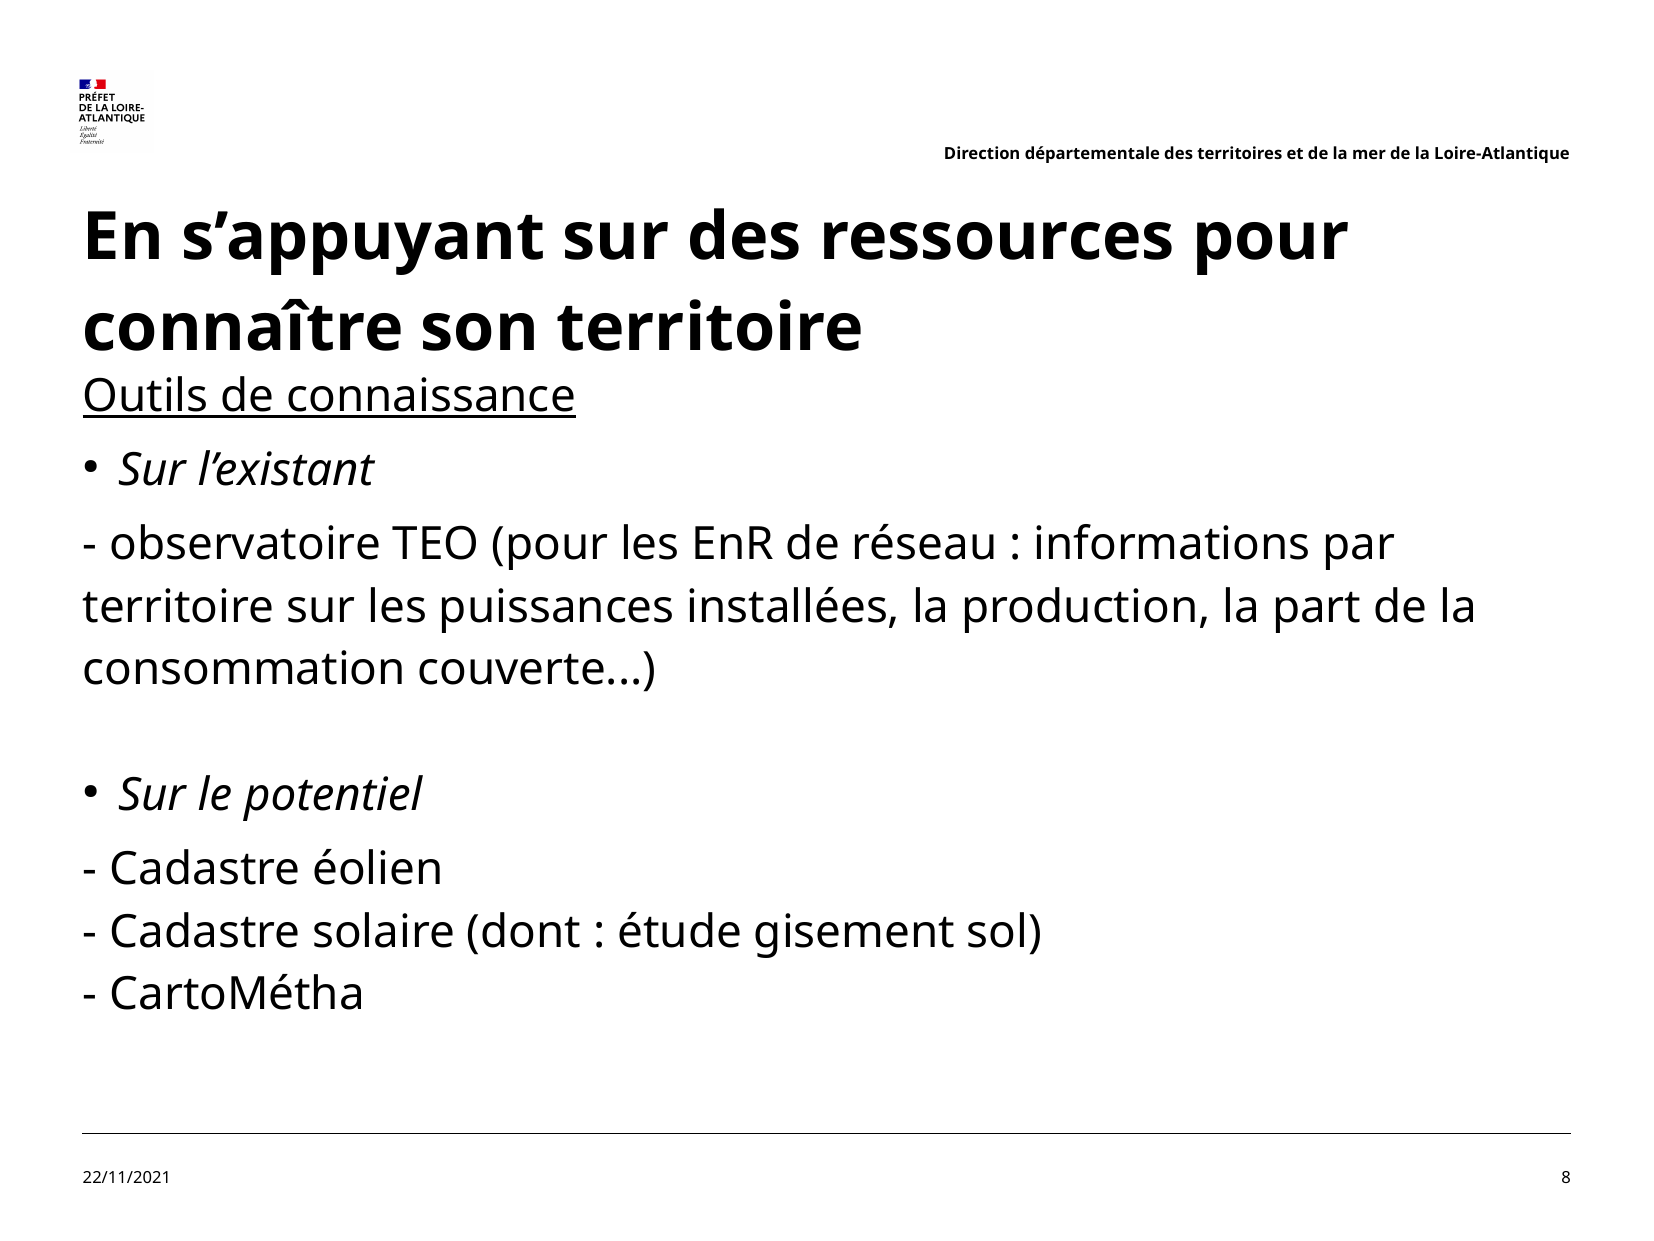

# En s’appuyant sur des ressources pour connaître son territoire
Outils de connaissance
Sur l’existant
- observatoire TEO (pour les EnR de réseau : informations par territoire sur les puissances installées, la production, la part de la consommation couverte...)
Sur le potentiel
- Cadastre éolien
- Cadastre solaire (dont : étude gisement sol)
- CartoMétha